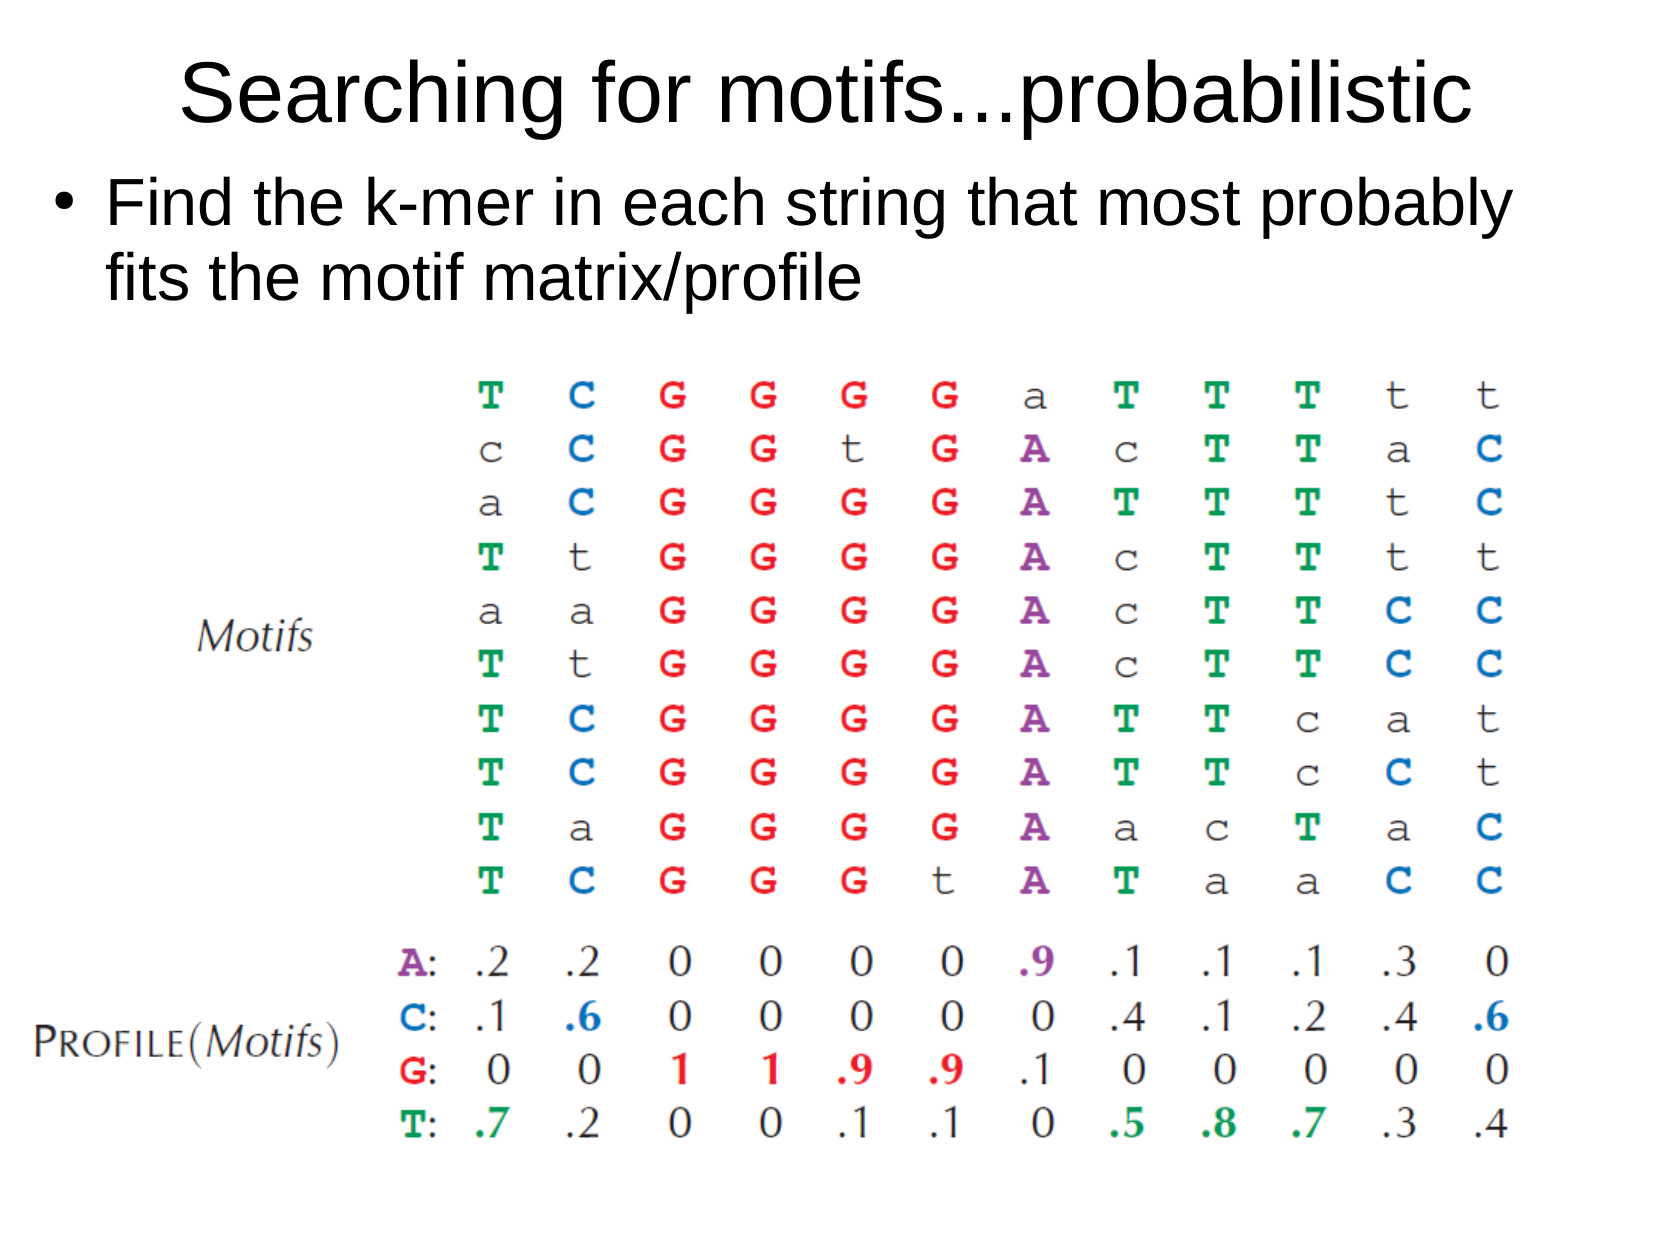

# Searching for motifs...probabilistic
Find the k-mer in each string that most probably fits the motif matrix/profile